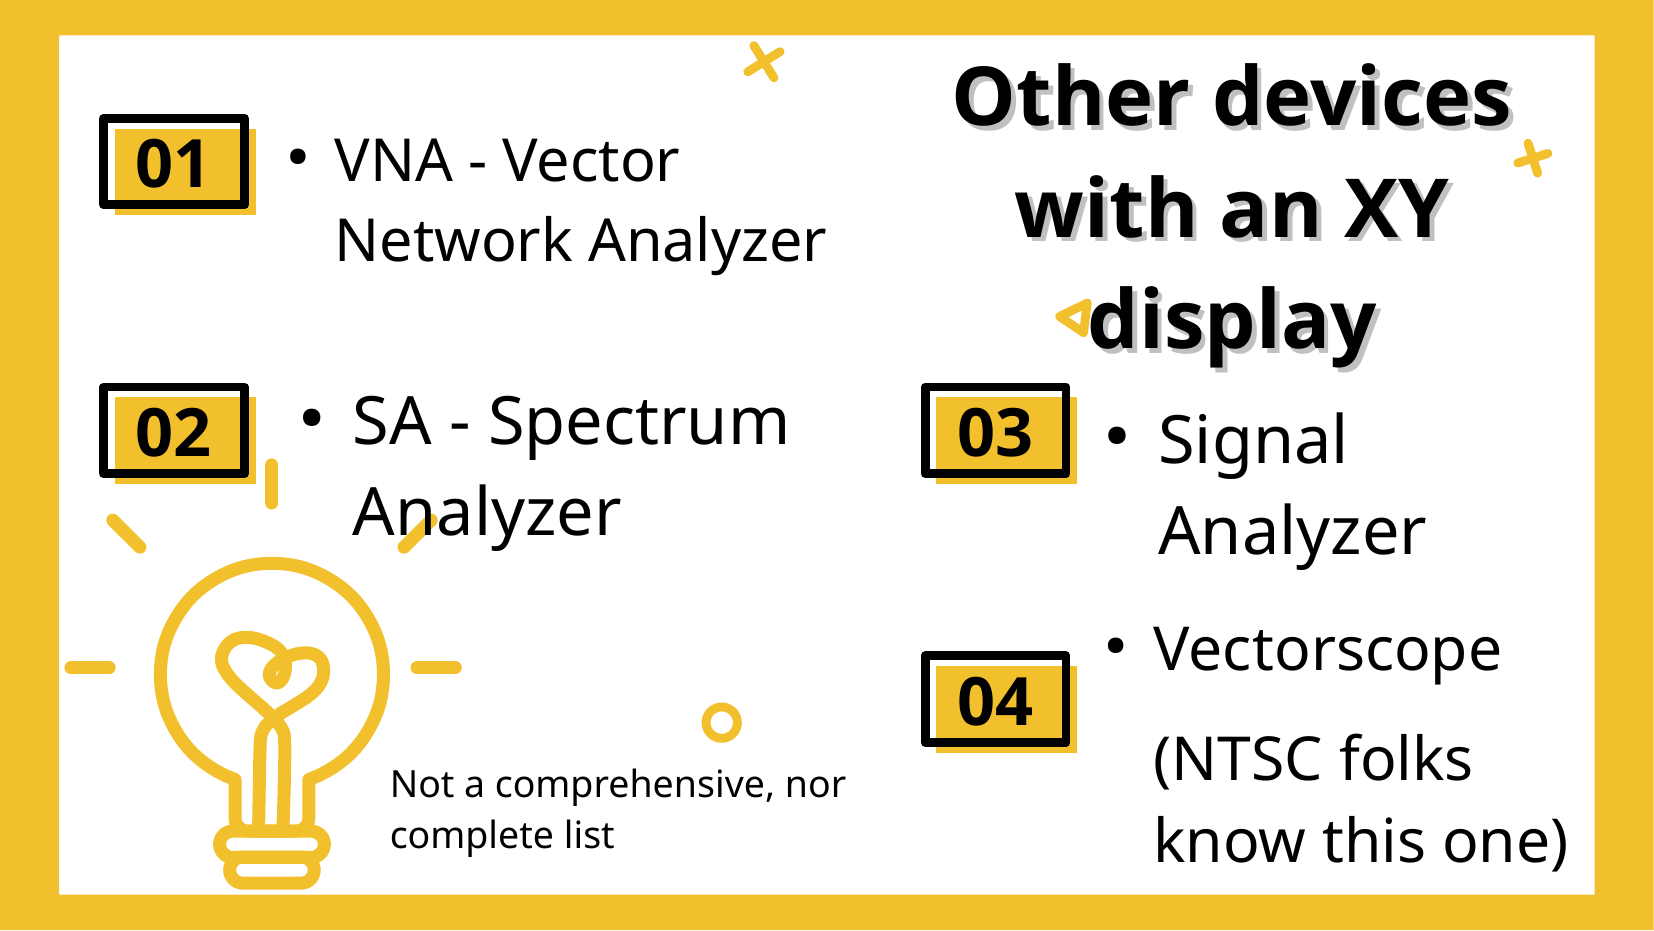

# Other devices with an XY display
VNA - Vector Network Analyzer
SA - Spectrum Analyzer
Signal Analyzer
Vectorscope
(NTSC folks know this one)
Not a comprehensive, nor complete list